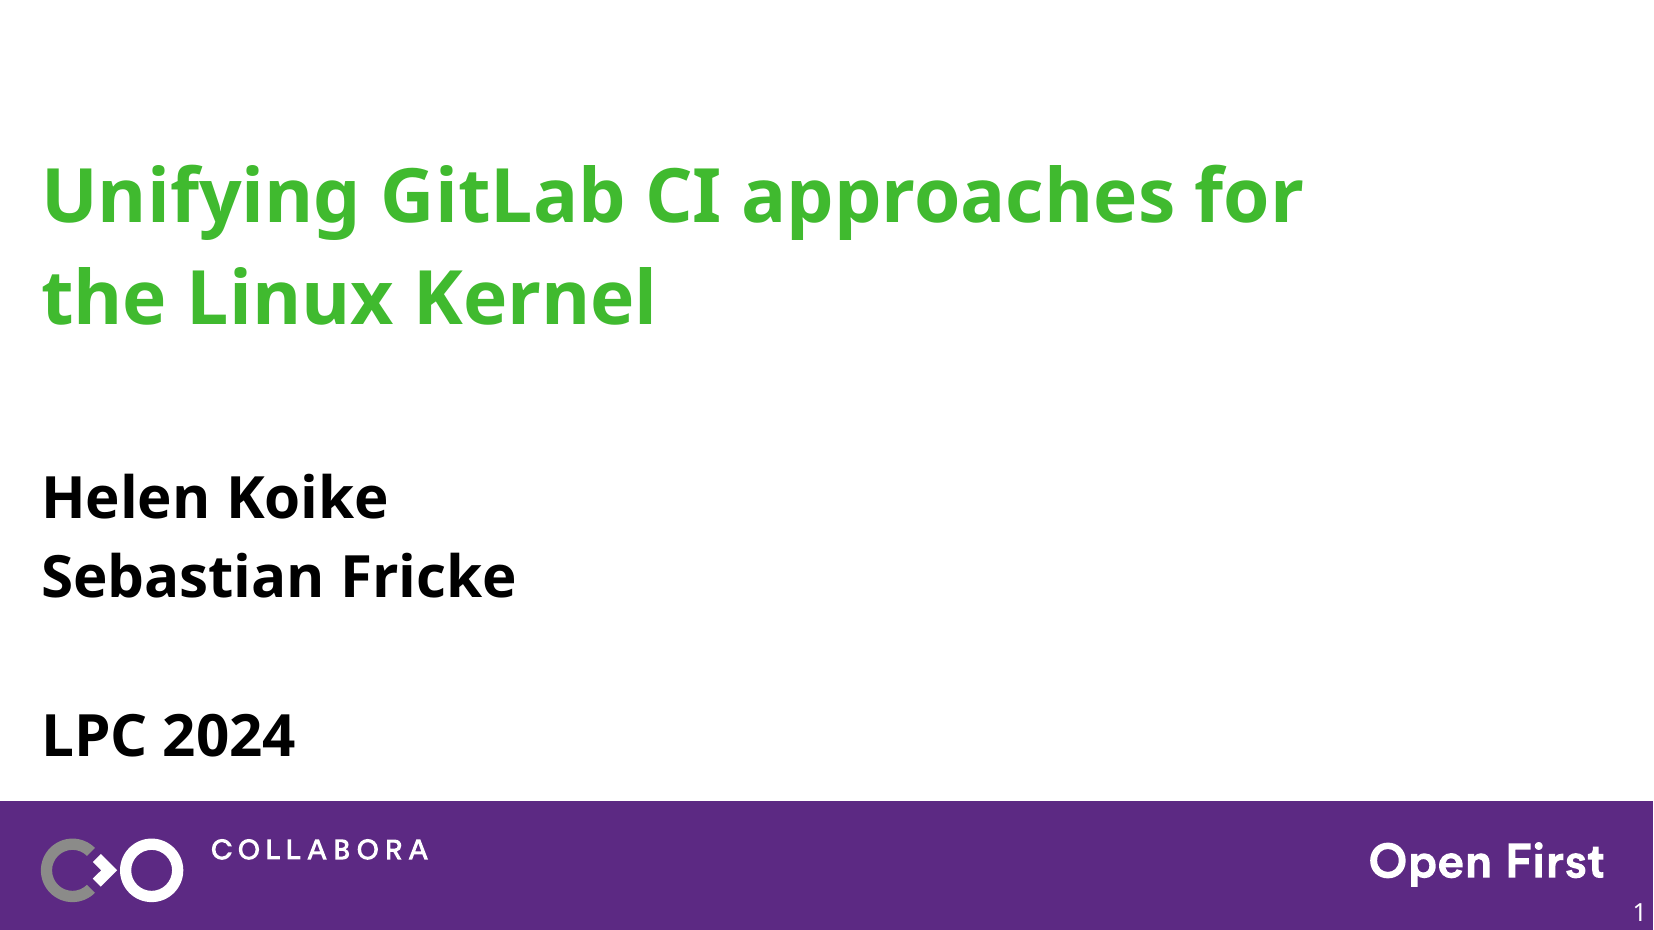

# Unifying GitLab CI approaches for the Linux Kernel
Helen Koike
Sebastian Fricke
LPC 2024